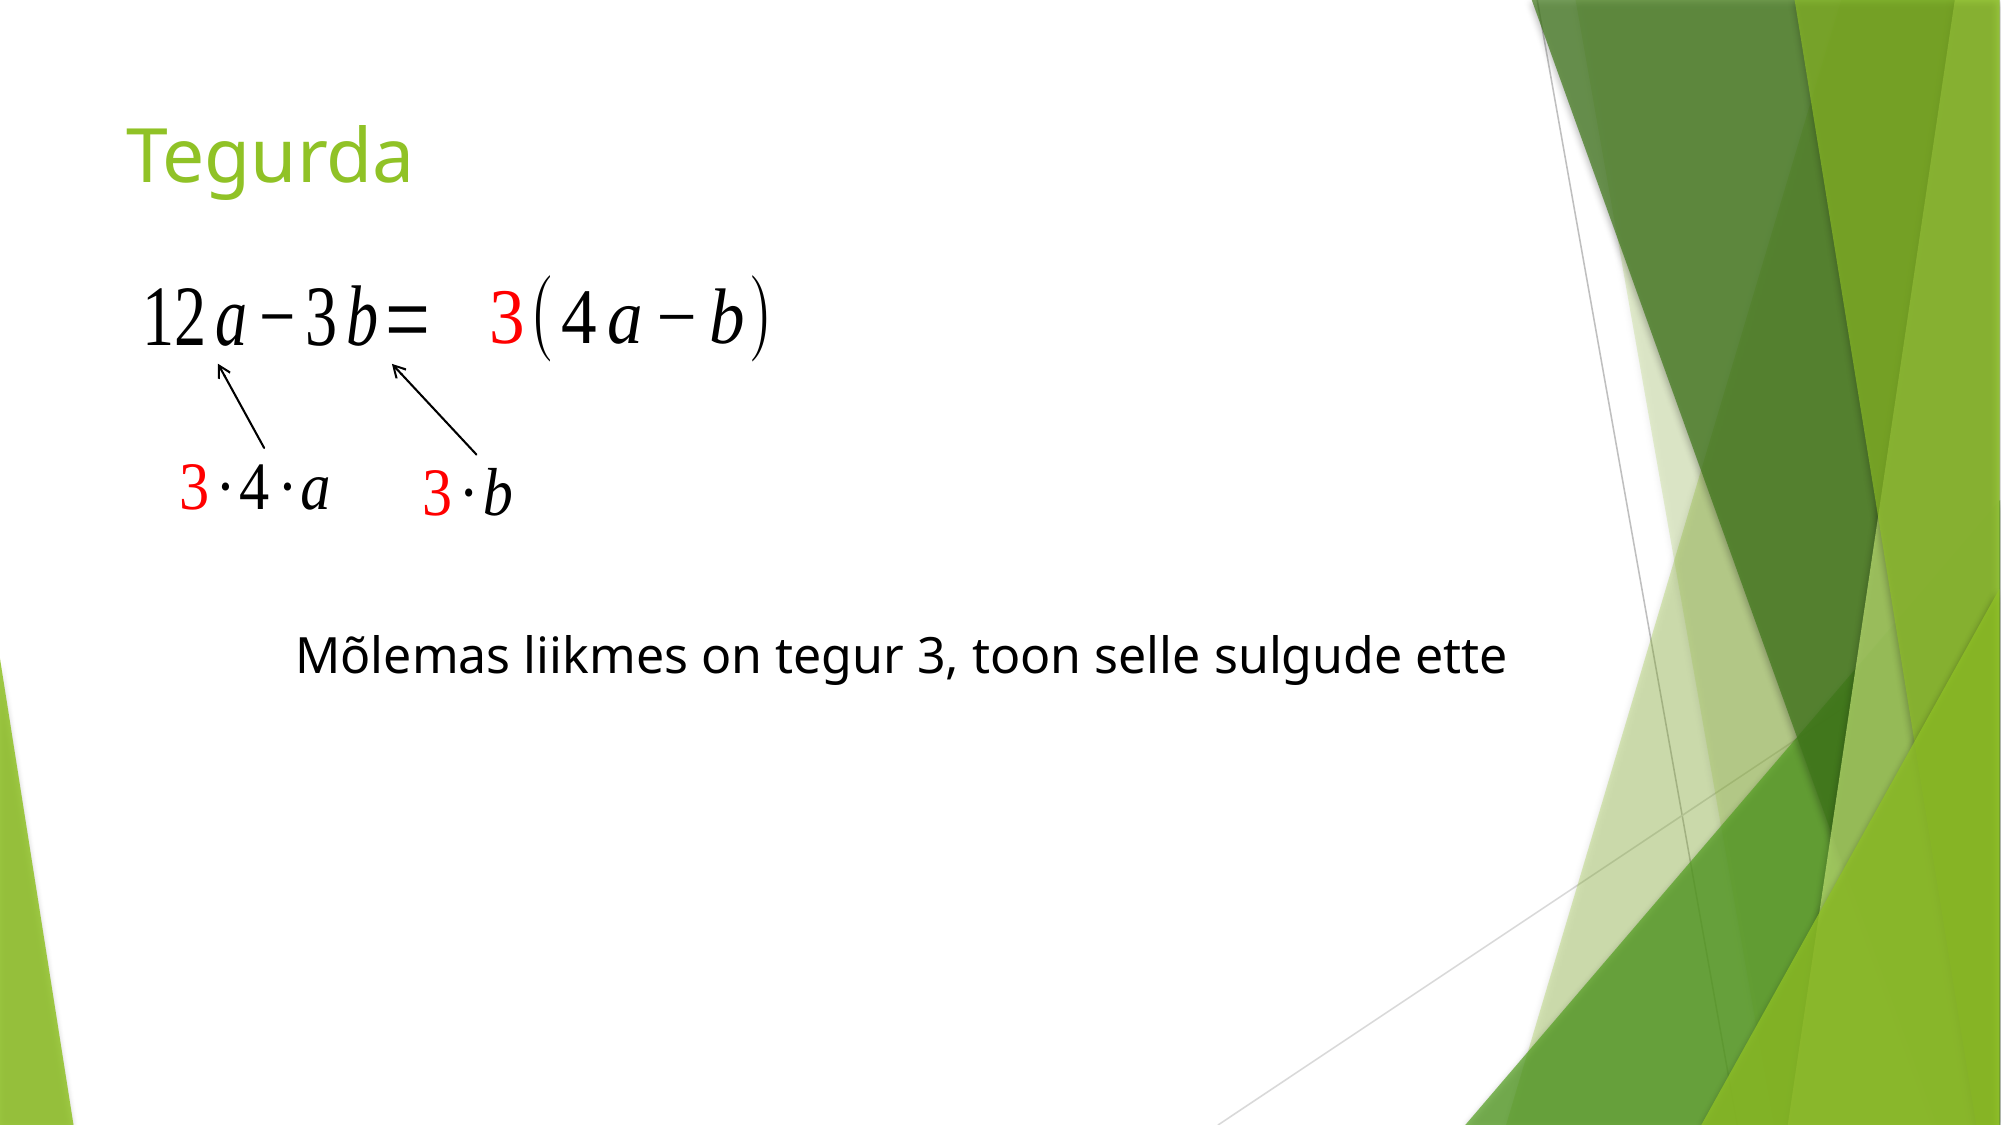

# Tegurda
Mõlemas liikmes on tegur 3, toon selle sulgude ette